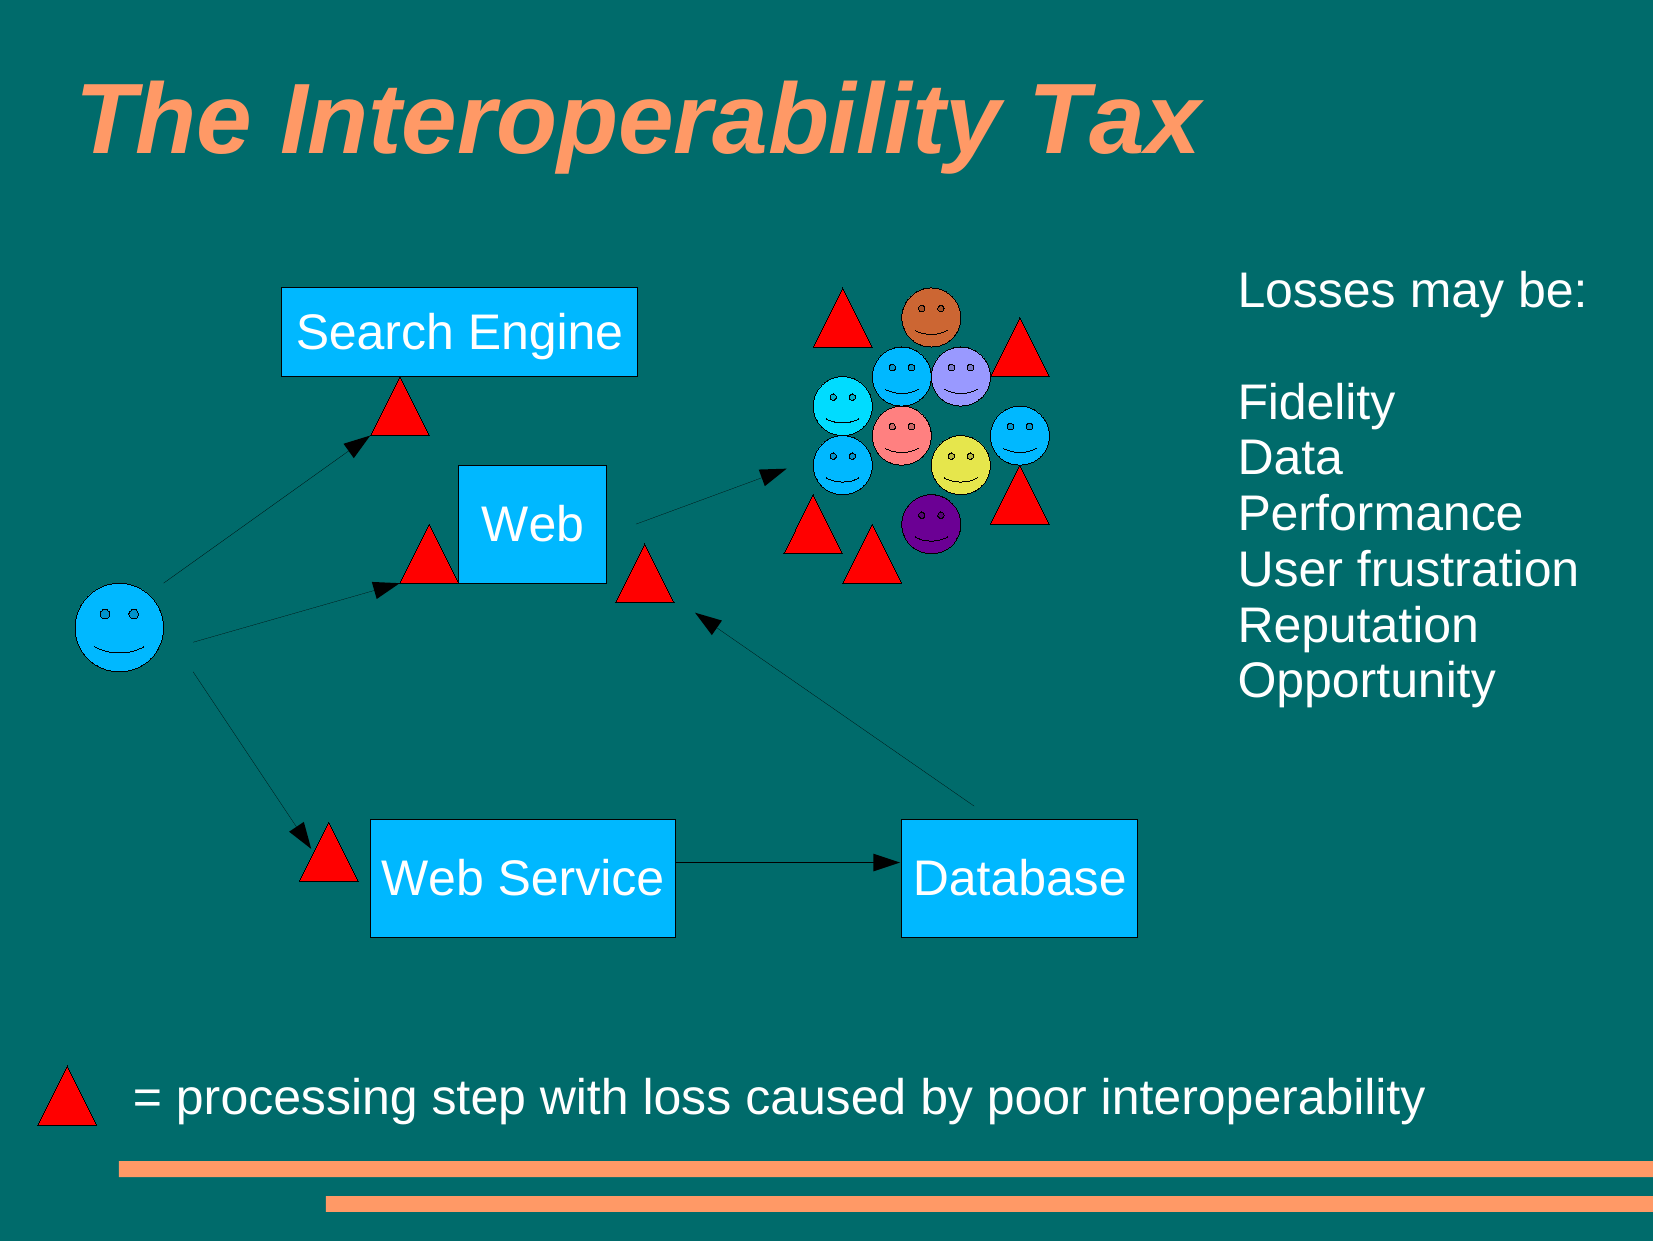

# The Interoperability Tax
Losses may be:
Fidelity
Data
Performance
User frustration
Reputation
Opportunity
Search Engine
Web
Web Service
Database
= processing step with loss caused by poor interoperability